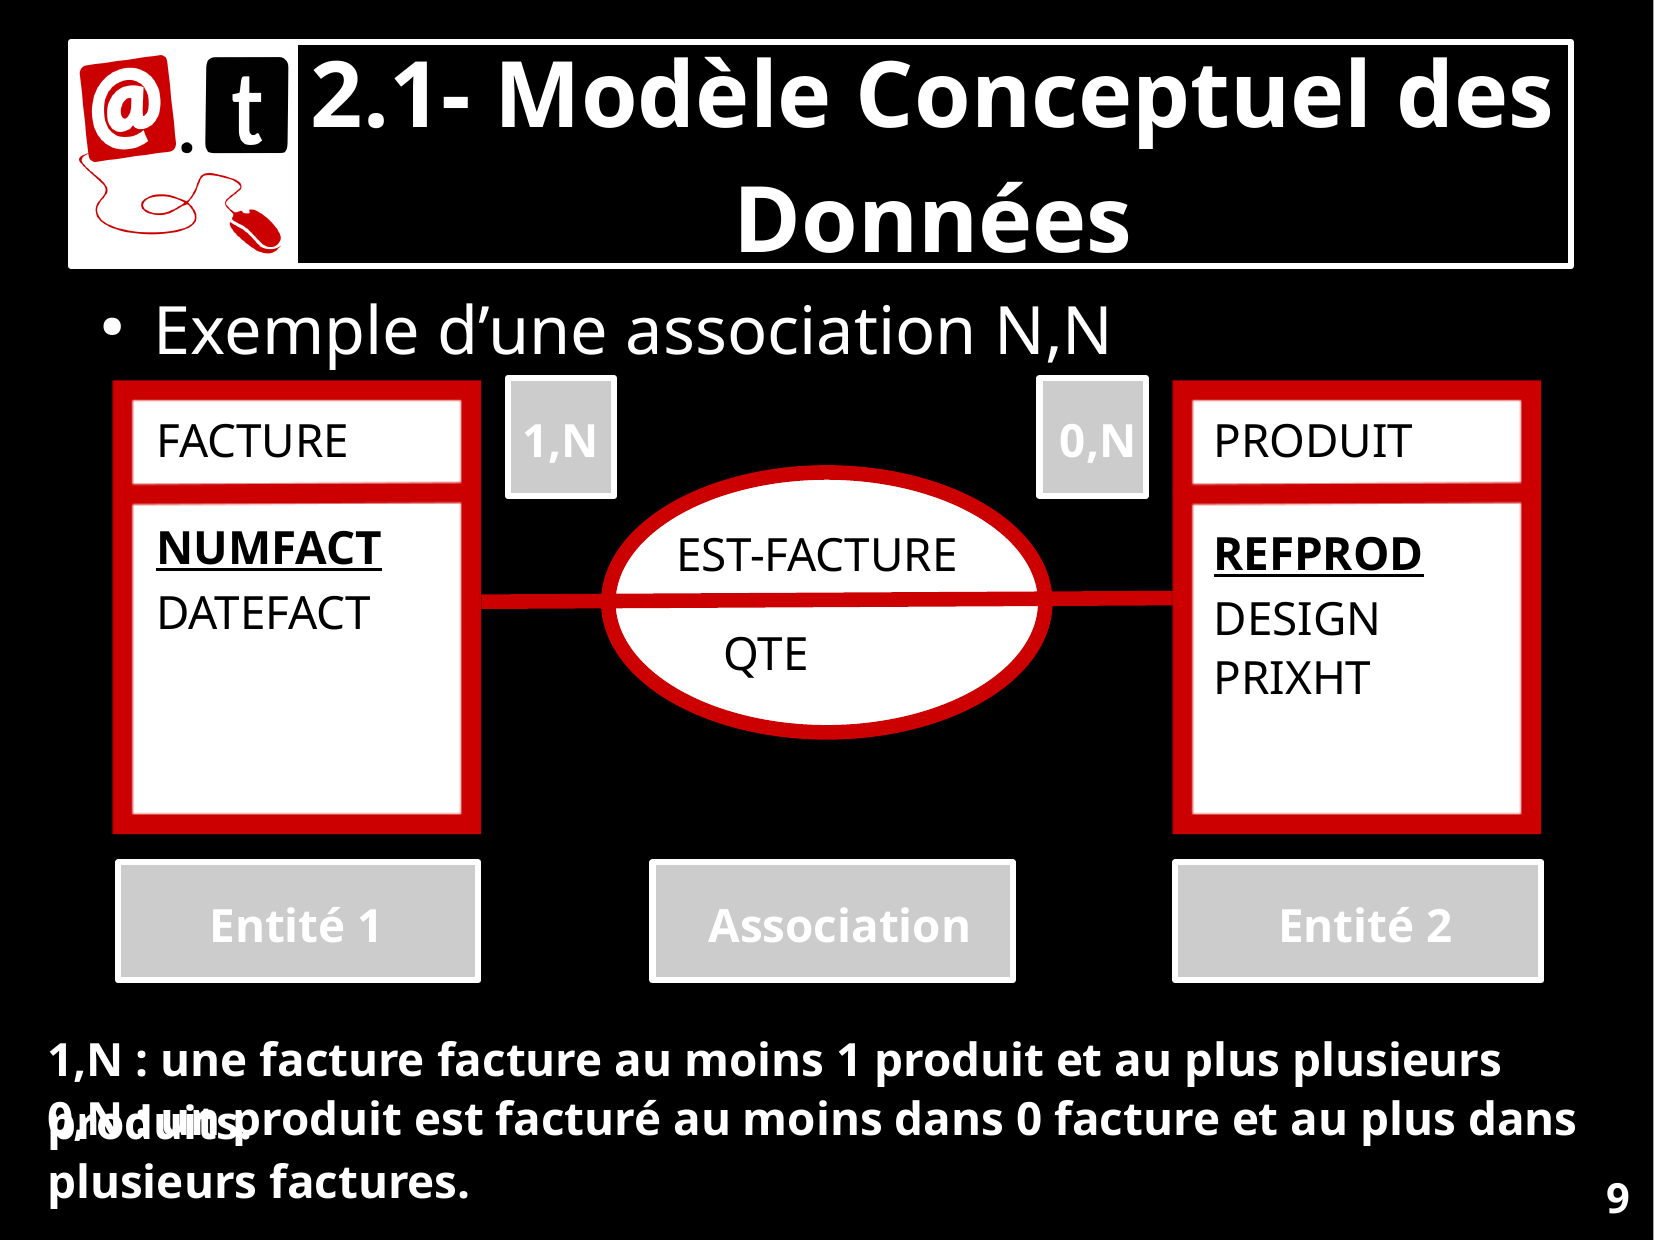

# 2.1- Modèle Conceptuel des Données
Exemple d’une association N,N
FACTURE
1,N
0,N
PRODUIT
NUMFACT
REFPROD
EST-FACTURE
DATEFACT
DESIGN
QTE
PRIXHT
Entité 1
Association
Entité 2
1,N : une facture facture au moins 1 produit et au plus plusieurs produits.
0,N : un produit est facturé au moins dans 0 facture et au plus dans plusieurs factures.
9